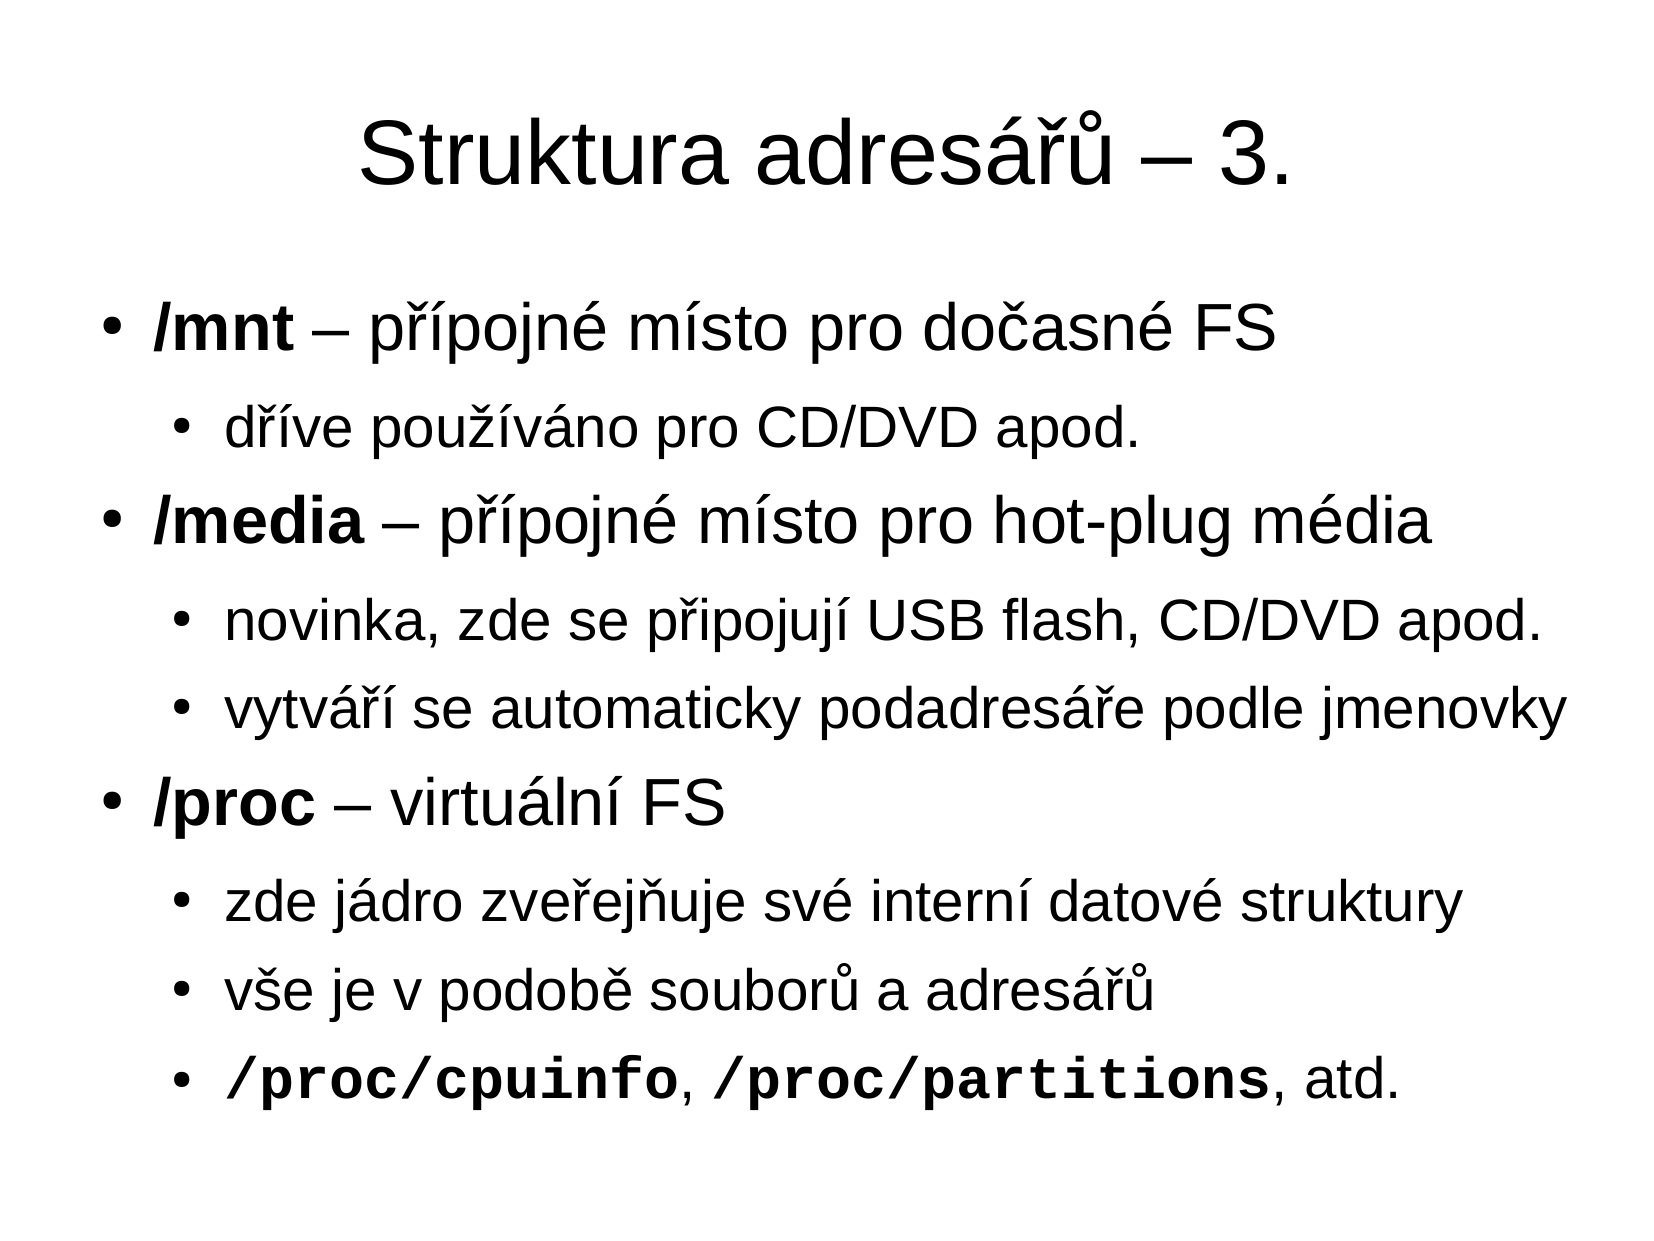

# Struktura adresářů – 3.
/mnt – přípojné místo pro dočasné FS
dříve používáno pro CD/DVD apod.
/media – přípojné místo pro hot-plug média
novinka, zde se připojují USB flash, CD/DVD apod.
vytváří se automaticky podadresáře podle jmenovky
/proc – virtuální FS
zde jádro zveřejňuje své interní datové struktury
vše je v podobě souborů a adresářů
/proc/cpuinfo, /proc/partitions, atd.